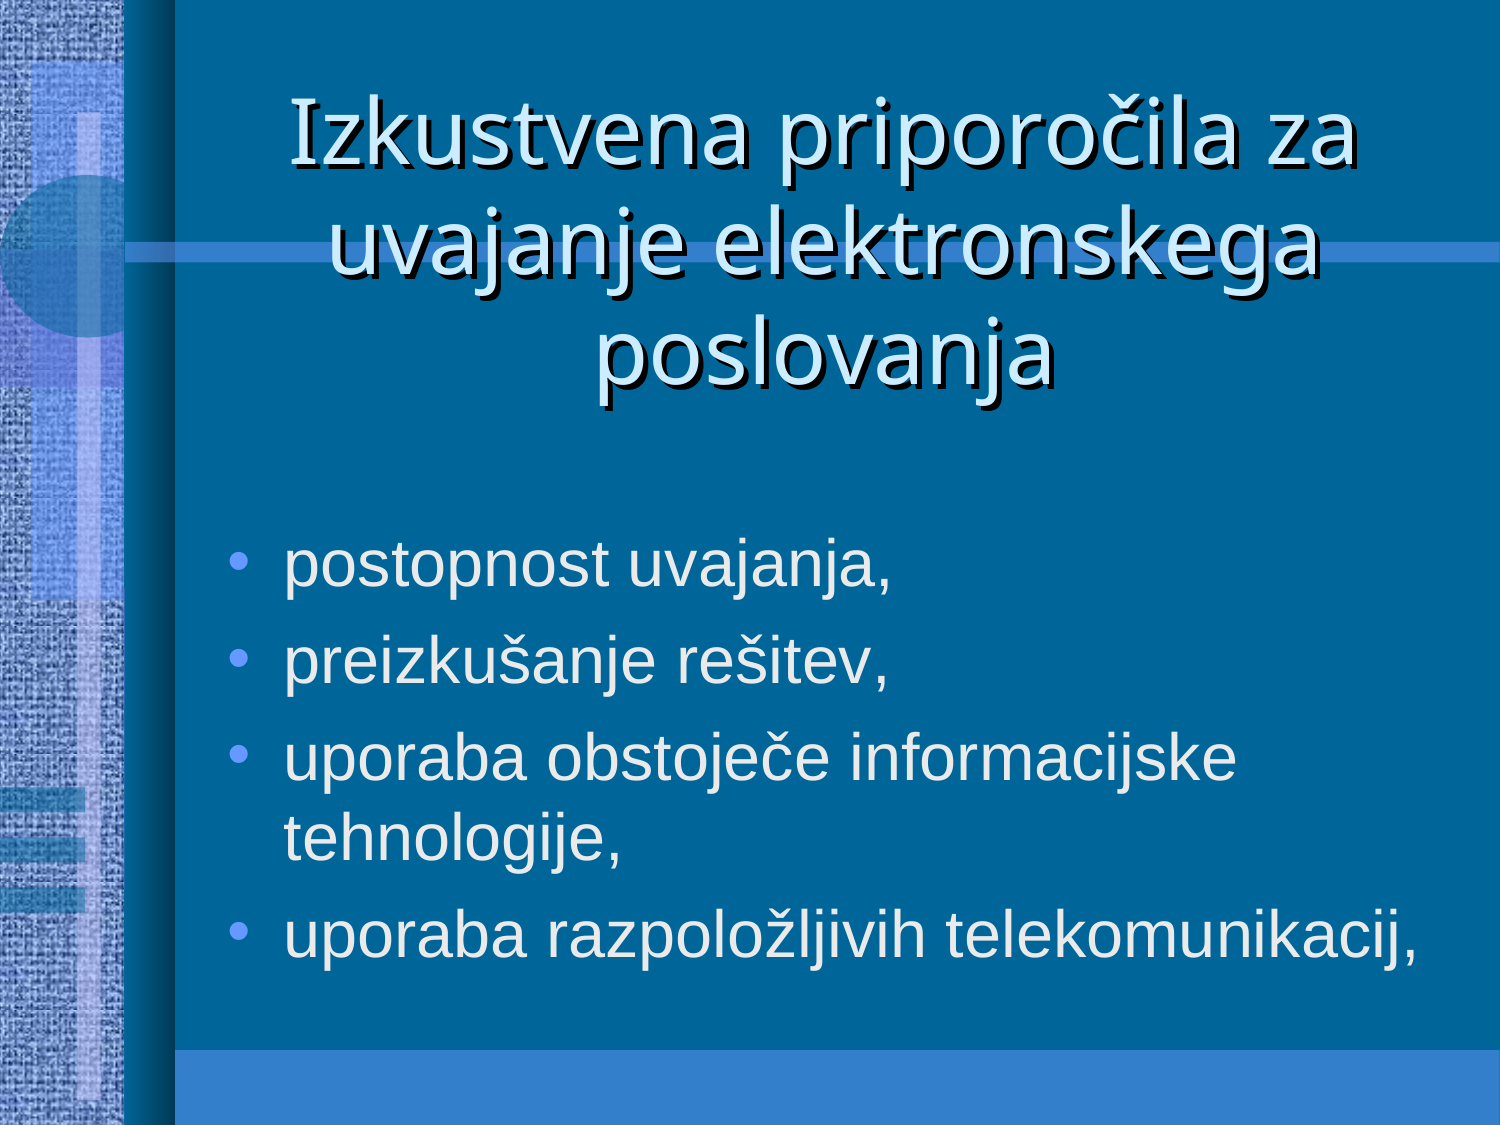

# Izkustvena priporočila za uvajanje elektronskega poslovanja
postopnost uvajanja,
preizkušanje rešitev,
uporaba obstoječe informacijske tehnologije,
uporaba razpoložljivih telekomunikacij,